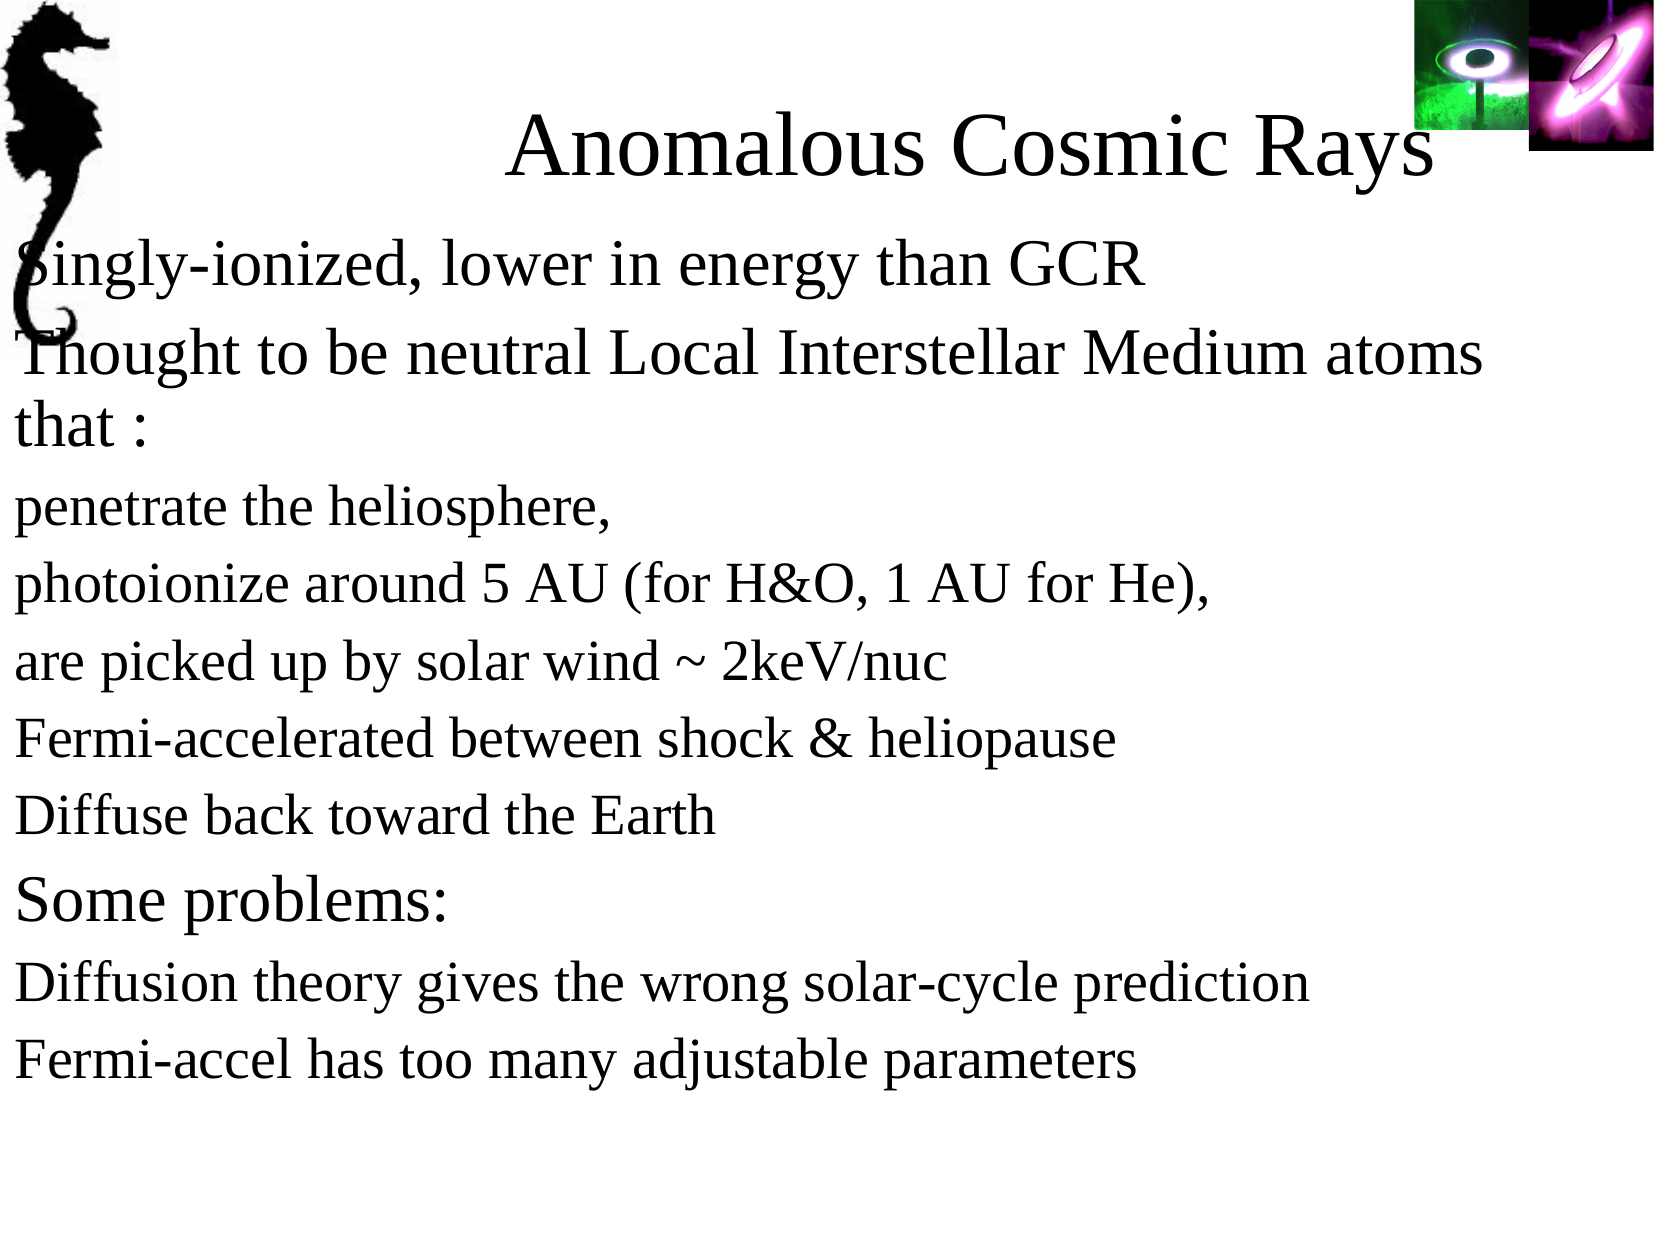

# Anomalous Cosmic Rays
Singly-ionized, lower in energy than GCR
Thought to be neutral Local Interstellar Medium atoms that :
penetrate the heliosphere,
photoionize around 5 AU (for H&O, 1 AU for He),
are picked up by solar wind ~ 2keV/nuc
Fermi-accelerated between shock & heliopause
Diffuse back toward the Earth
Some problems:
Diffusion theory gives the wrong solar-cycle prediction
Fermi-accel has too many adjustable parameters